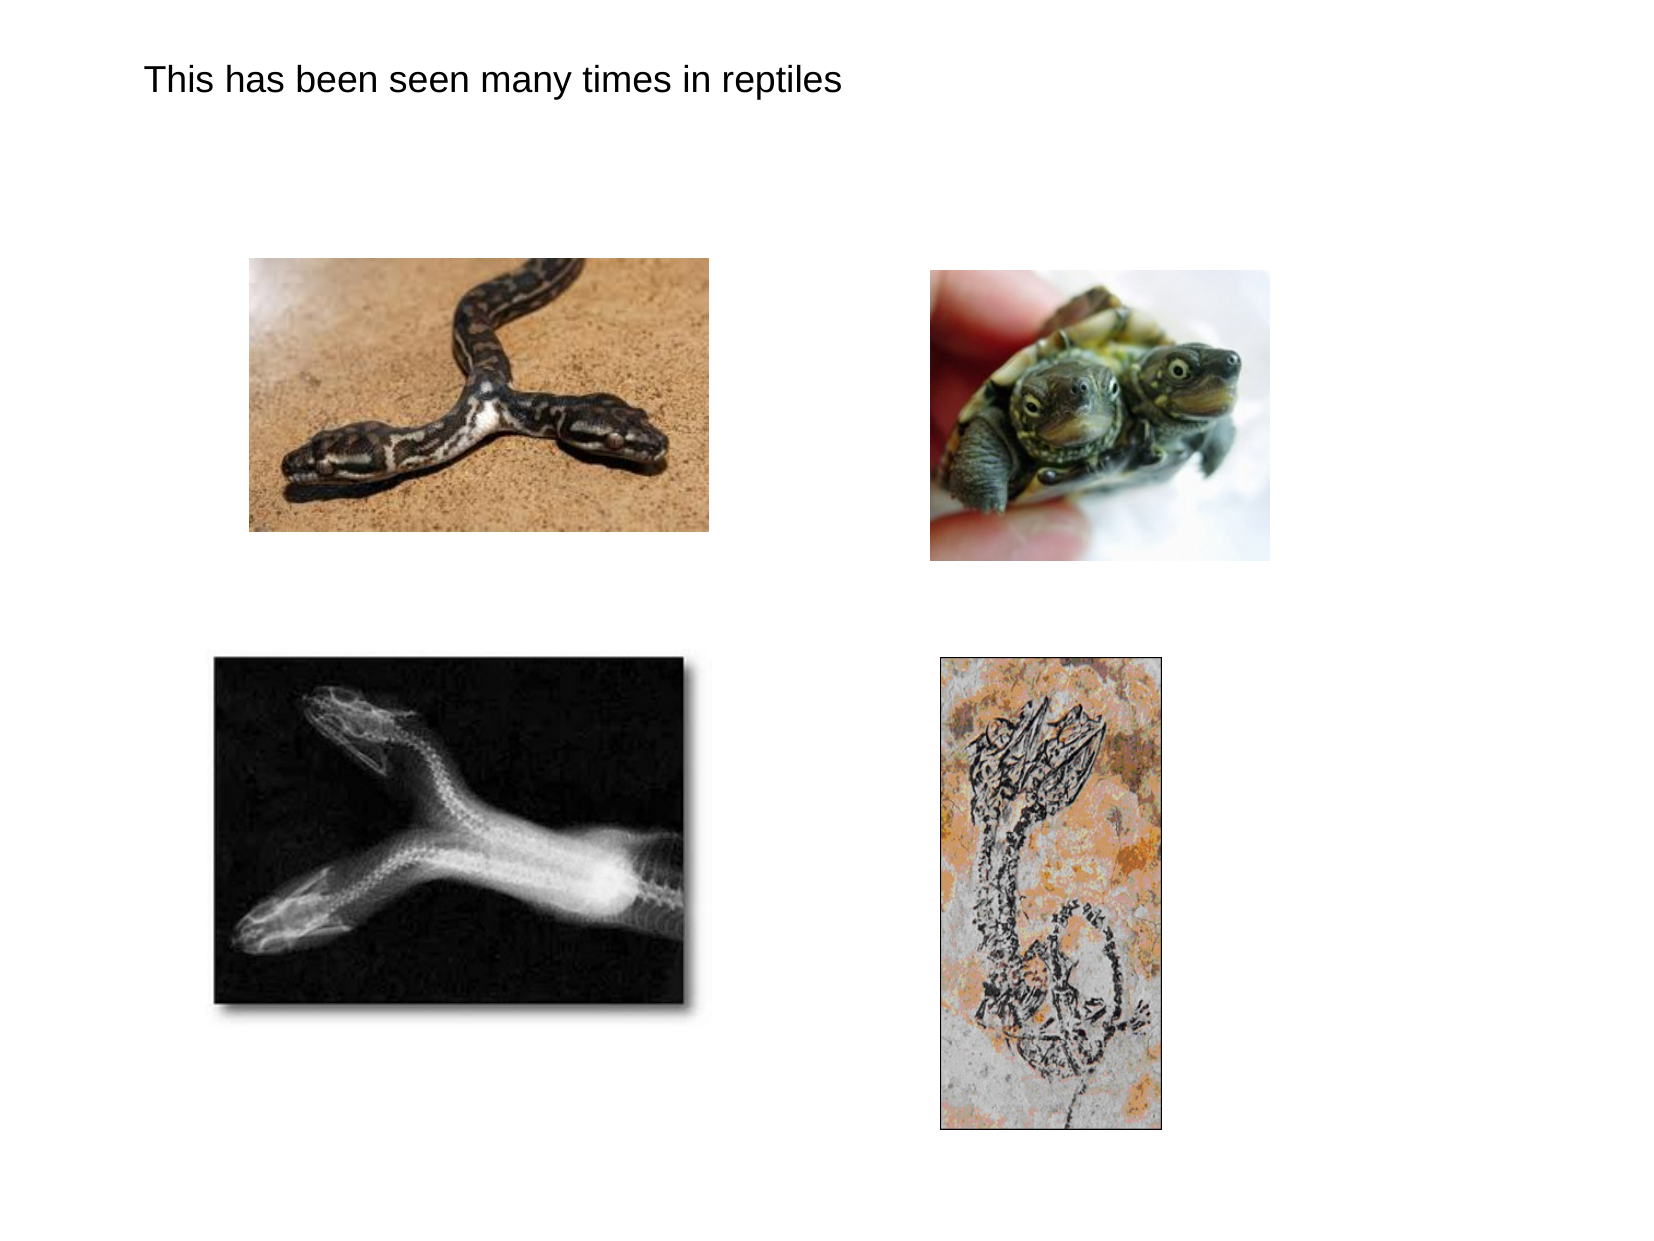

This has been seen many times in reptiles